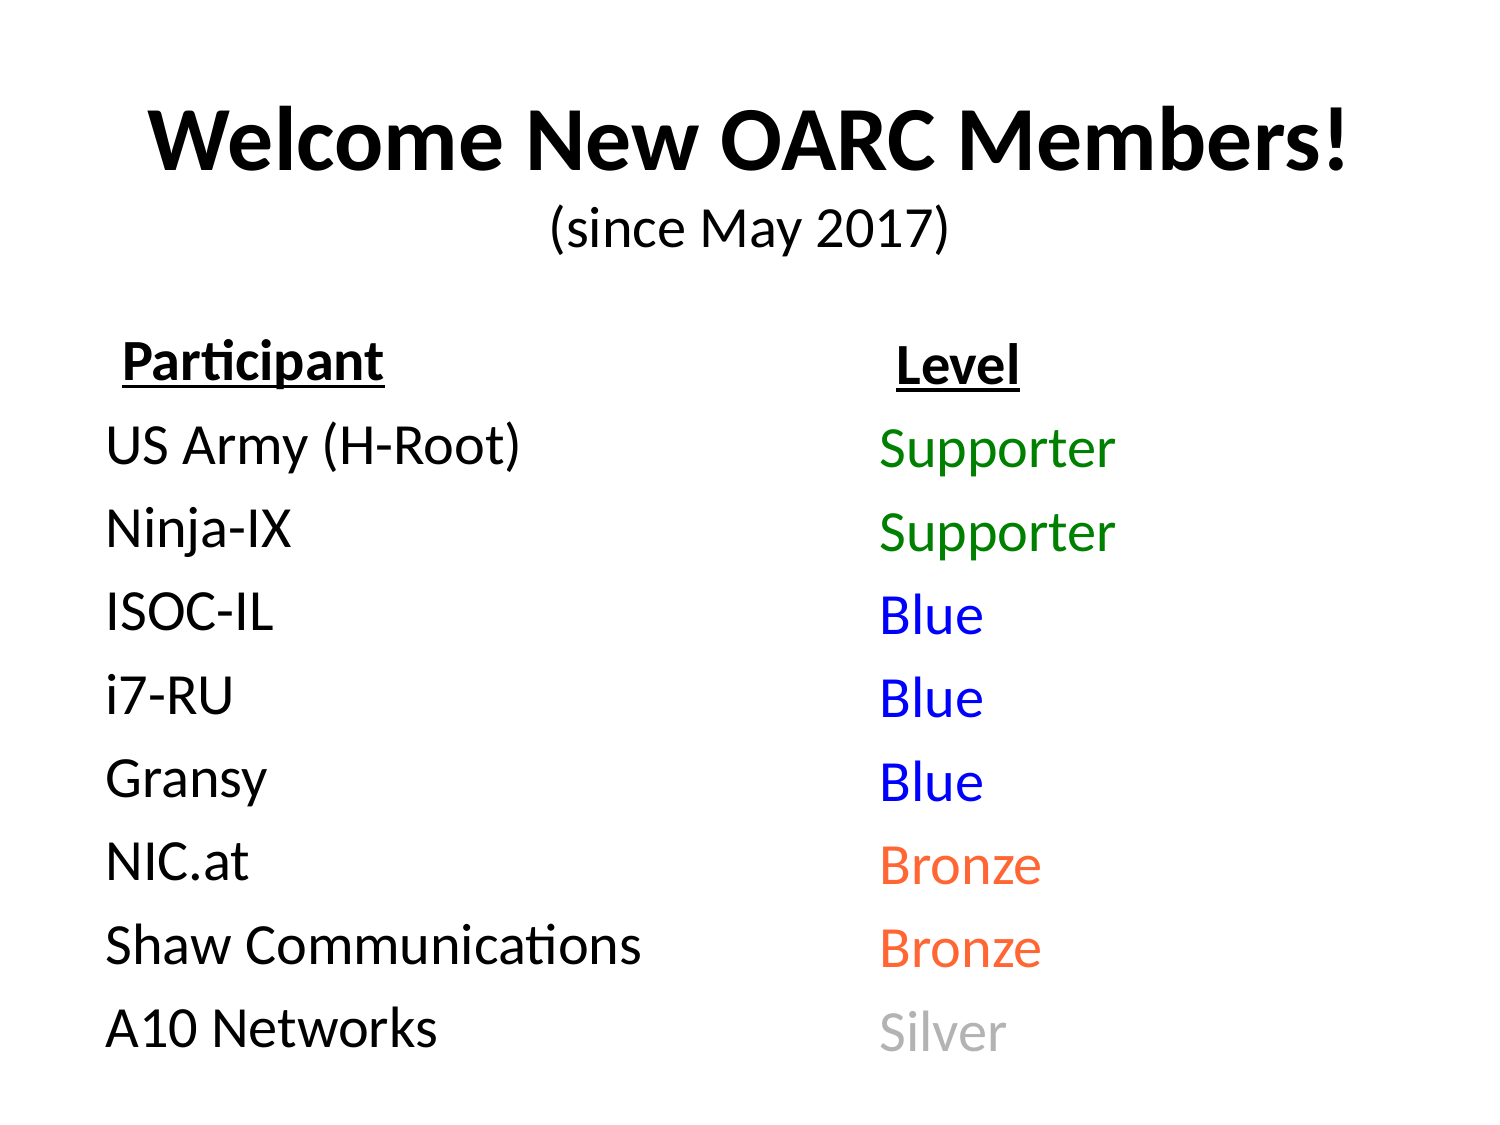

# Welcome New OARC Members! (since May 2017)
	Participant
 US Army (H-Root)
 Ninja-IX
 ISOC-IL
 i7-RU
 Gransy
 NIC.at
 Shaw Communications
 A10 Networks
	Level
 Supporter
 Supporter
 Blue
 Blue
 Blue
 Bronze
 Bronze
 Silver